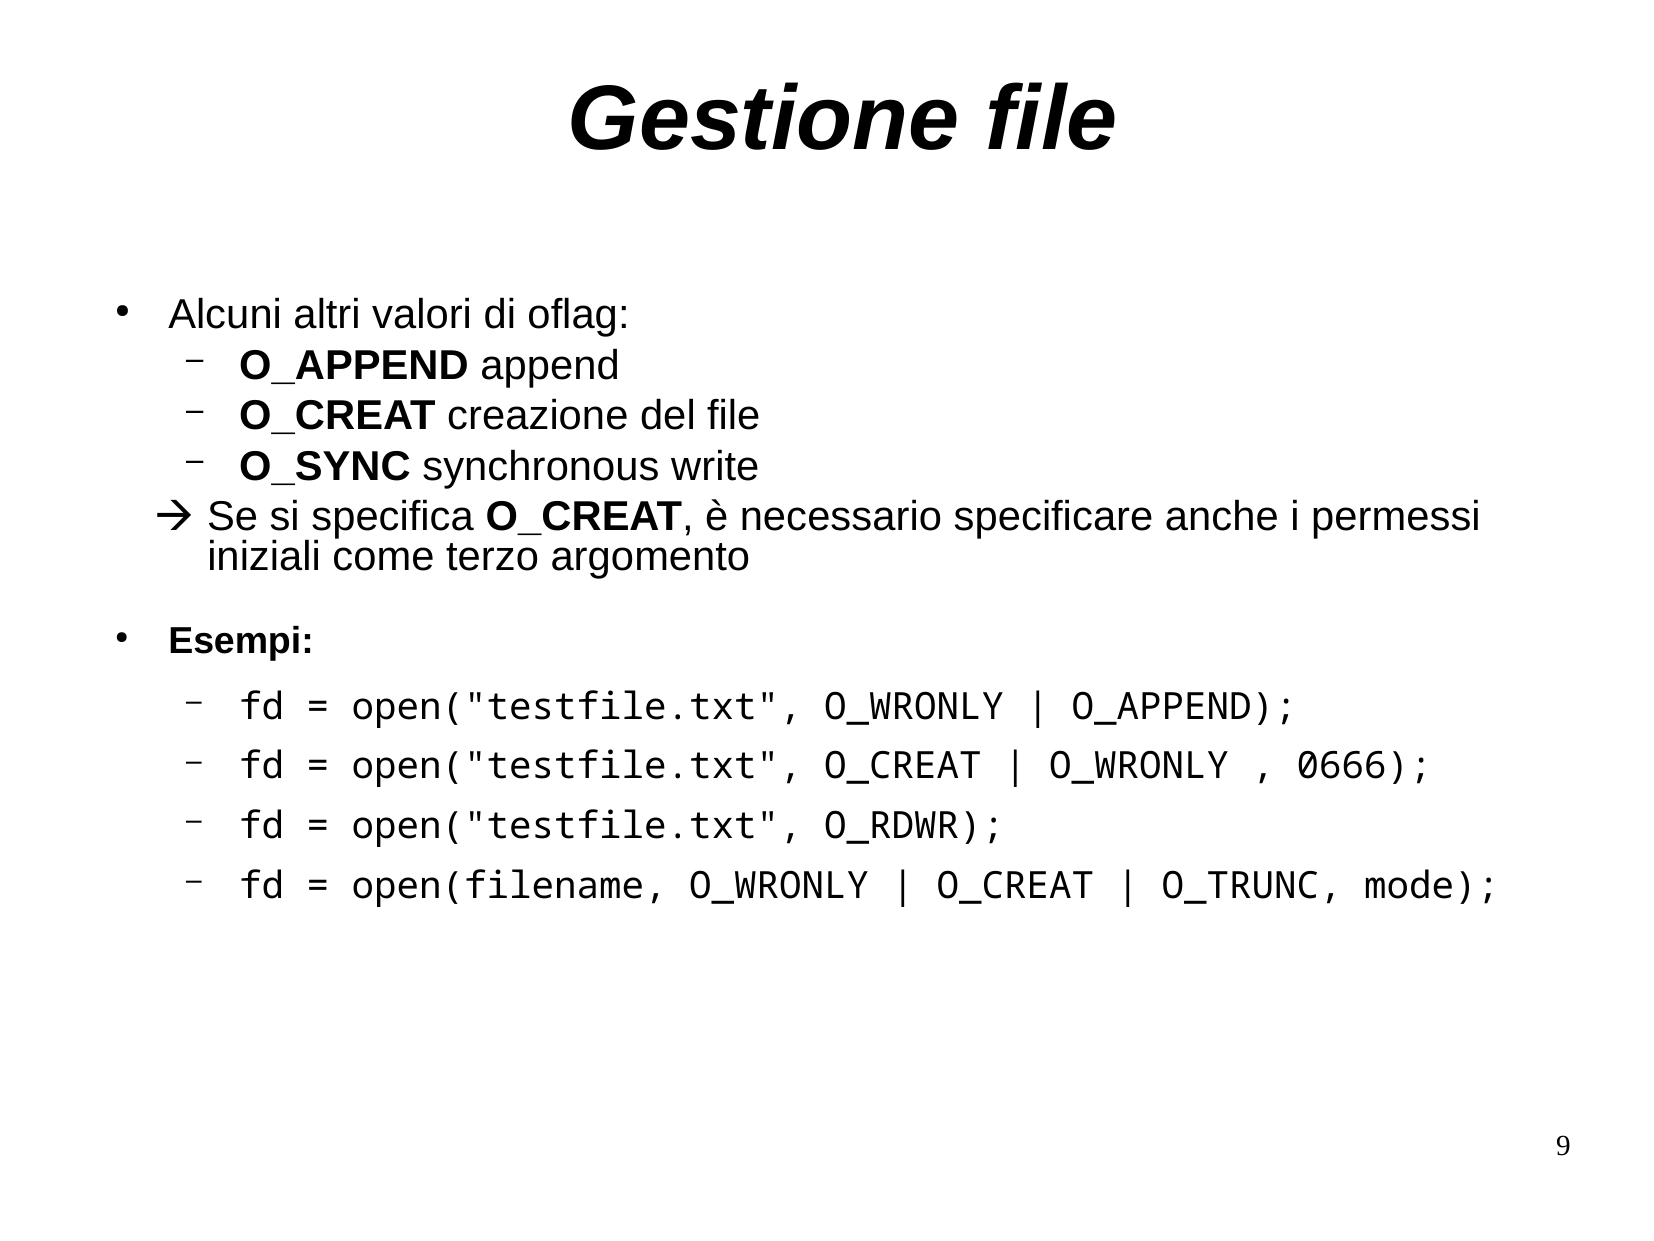

# Gestione file
Alcuni altri valori di oflag:
O_APPEND append
O_CREAT creazione del file
O_SYNC synchronous write
 Se si specifica O_CREAT, è necessario specificare anche i permessi iniziali come terzo argomento
Esempi:
fd = open("testfile.txt", O_WRONLY | O_APPEND);
fd = open("testfile.txt", O_CREAT | O_WRONLY , 0666);
fd = open("testfile.txt", O_RDWR);
fd = open(filename, O_WRONLY | O_CREAT | O_TRUNC, mode);
9